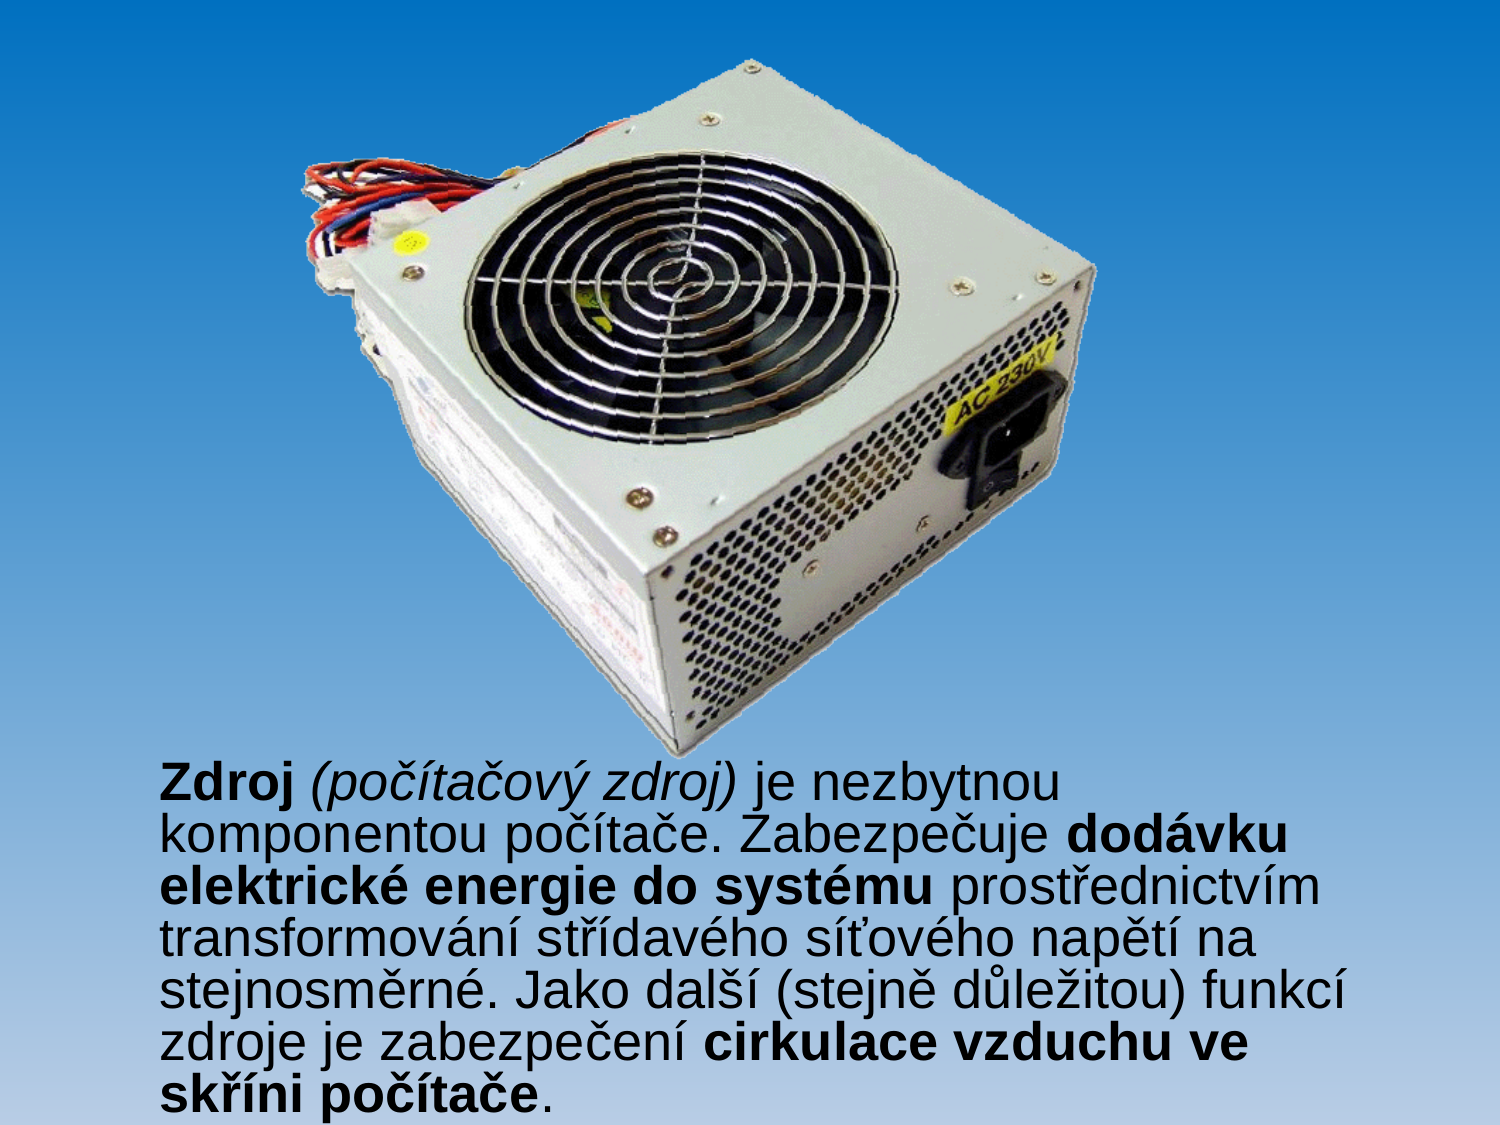

# Zdroj (počítačový zdroj) je nezbytnou komponentou počítače. Zabezpečuje dodávku elektrické energie do systému prostřednictvím transformování střídavého síťového napětí na stejnosměrné. Jako další (stejně důležitou) funkcí zdroje je zabezpečení cirkulace vzduchu ve skříni počítače.